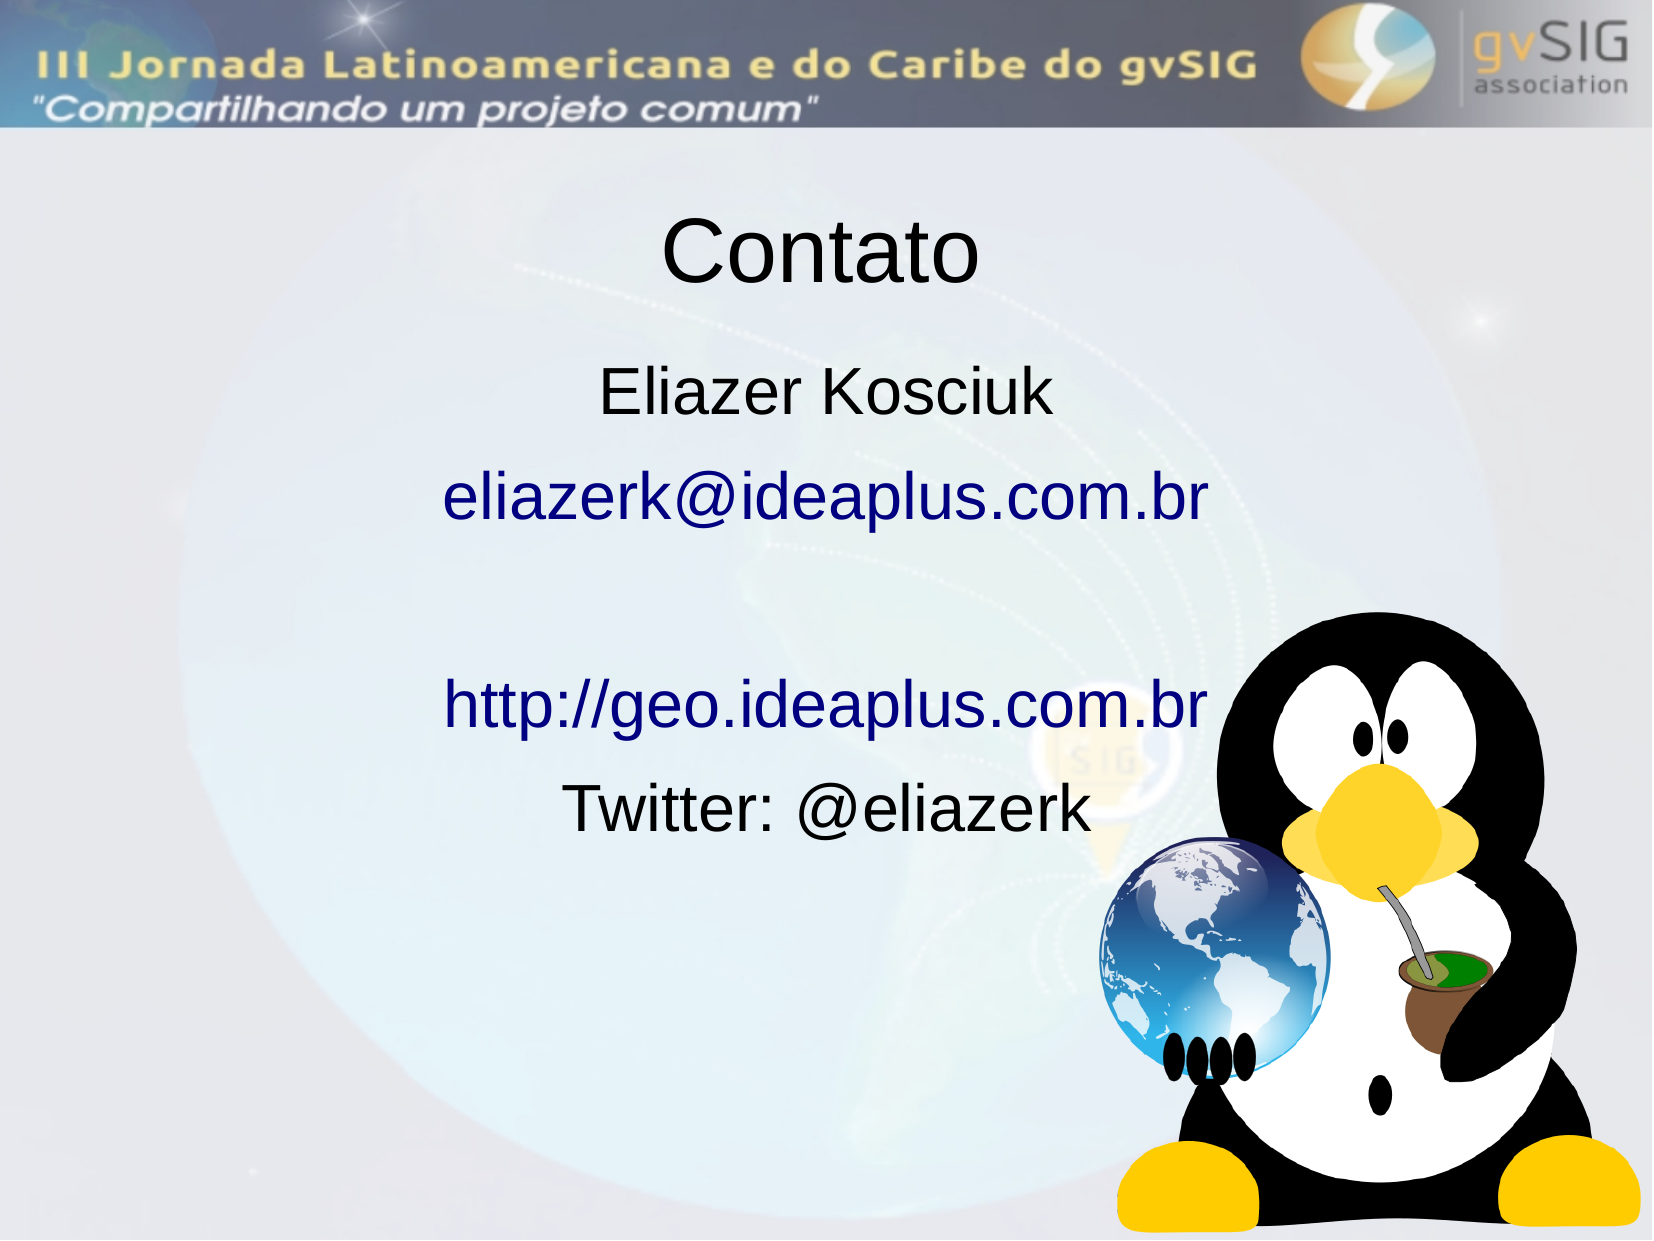

# Contato
Eliazer Kosciuk
eliazerk@ideaplus.com.br
http://geo.ideaplus.com.br
Twitter: @eliazerk